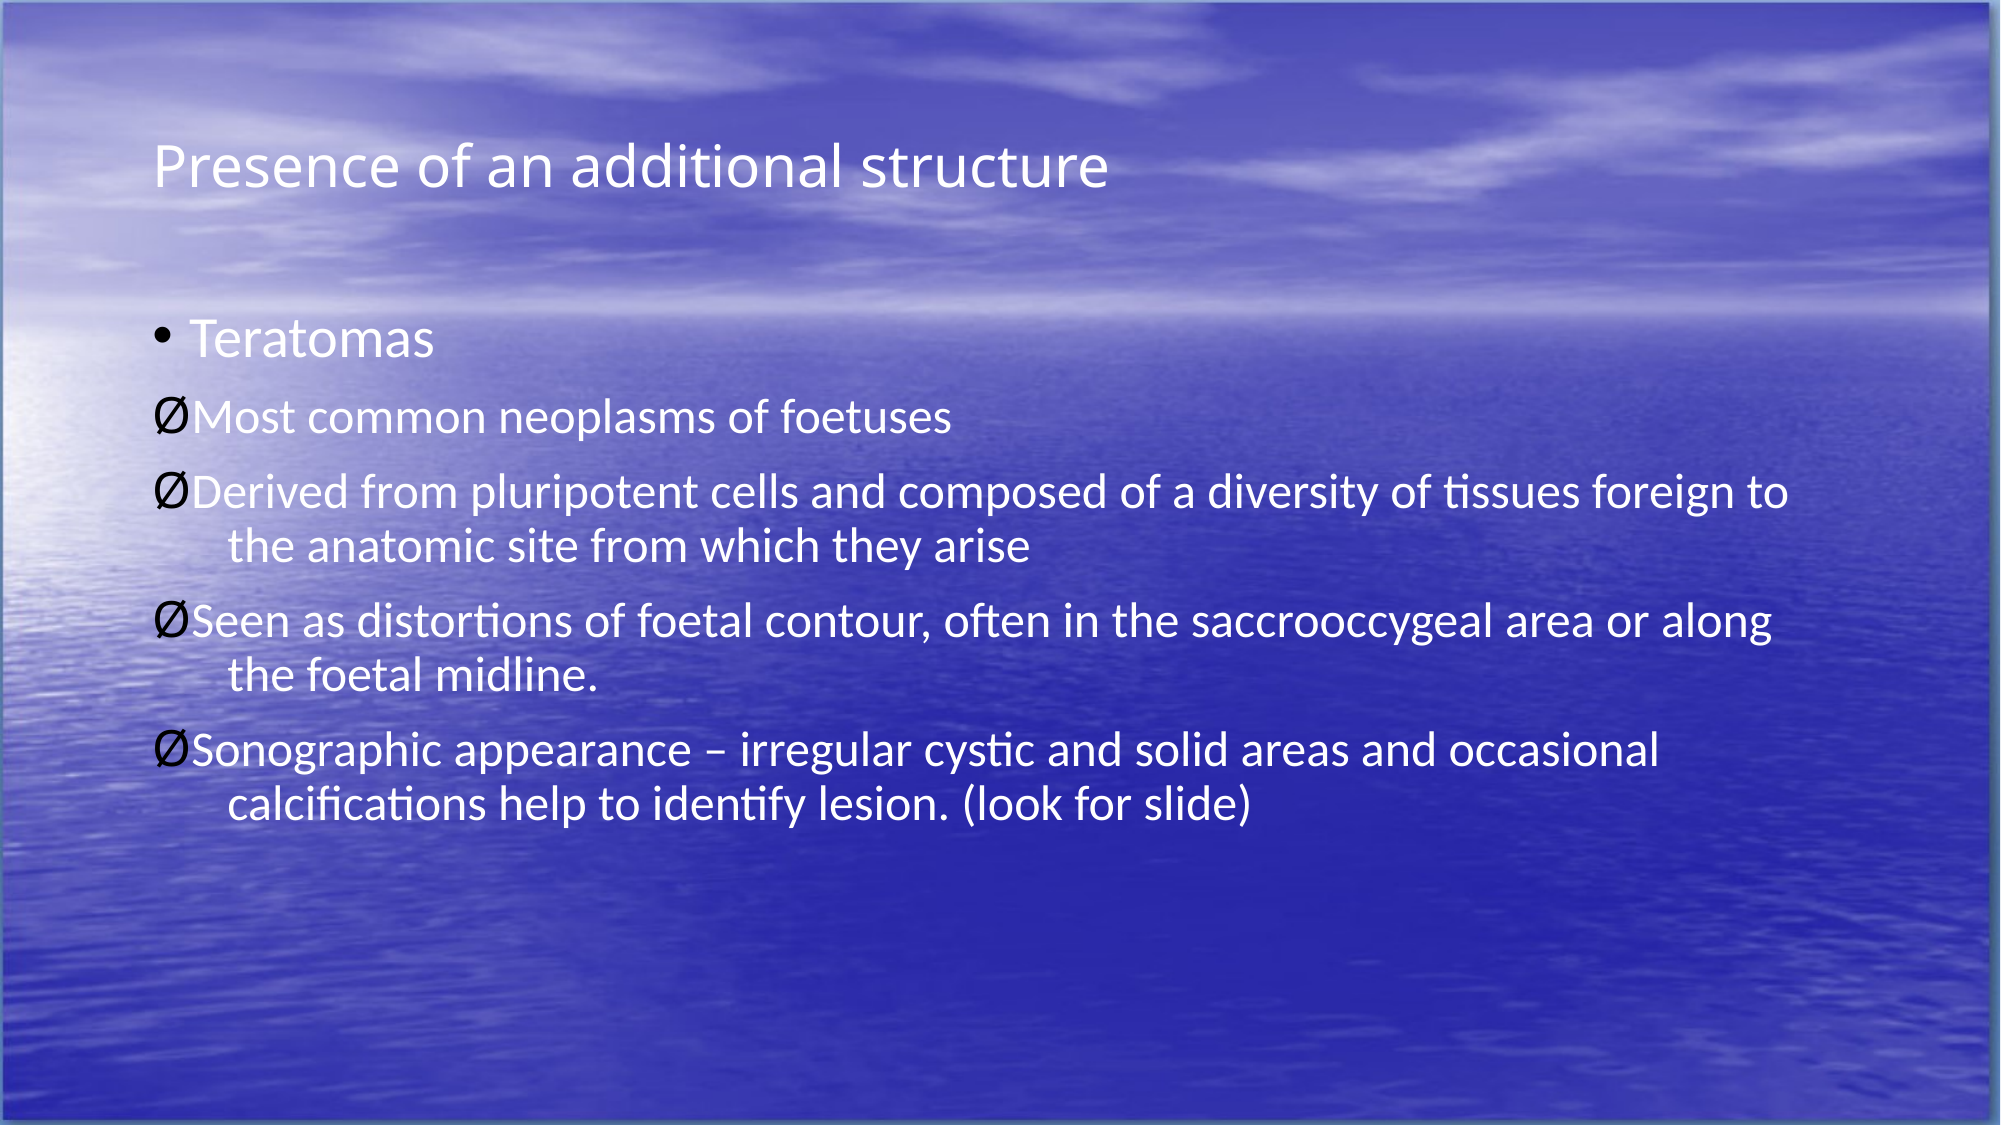

# Presence of an additional structure
Teratomas
Most common neoplasms of foetuses
Derived from pluripotent cells and composed of a diversity of tissues foreign to the anatomic site from which they arise
Seen as distortions of foetal contour, often in the saccrooccygeal area or along the foetal midline.
Sonographic appearance – irregular cystic and solid areas and occasional calcifications help to identify lesion. (look for slide)